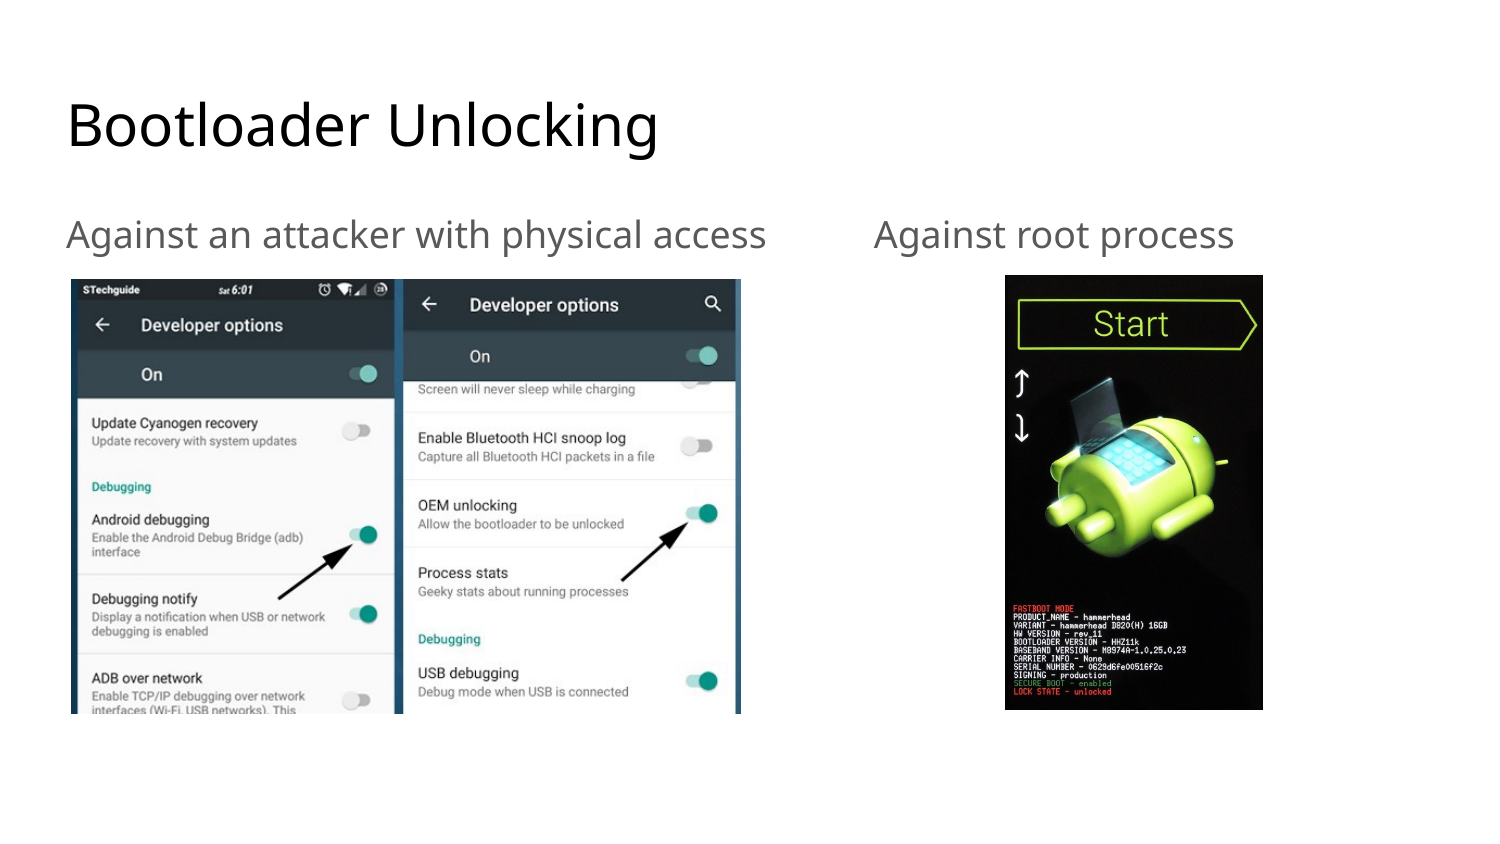

# Bootloader Unlocking
Against an attacker with physical access Against root process